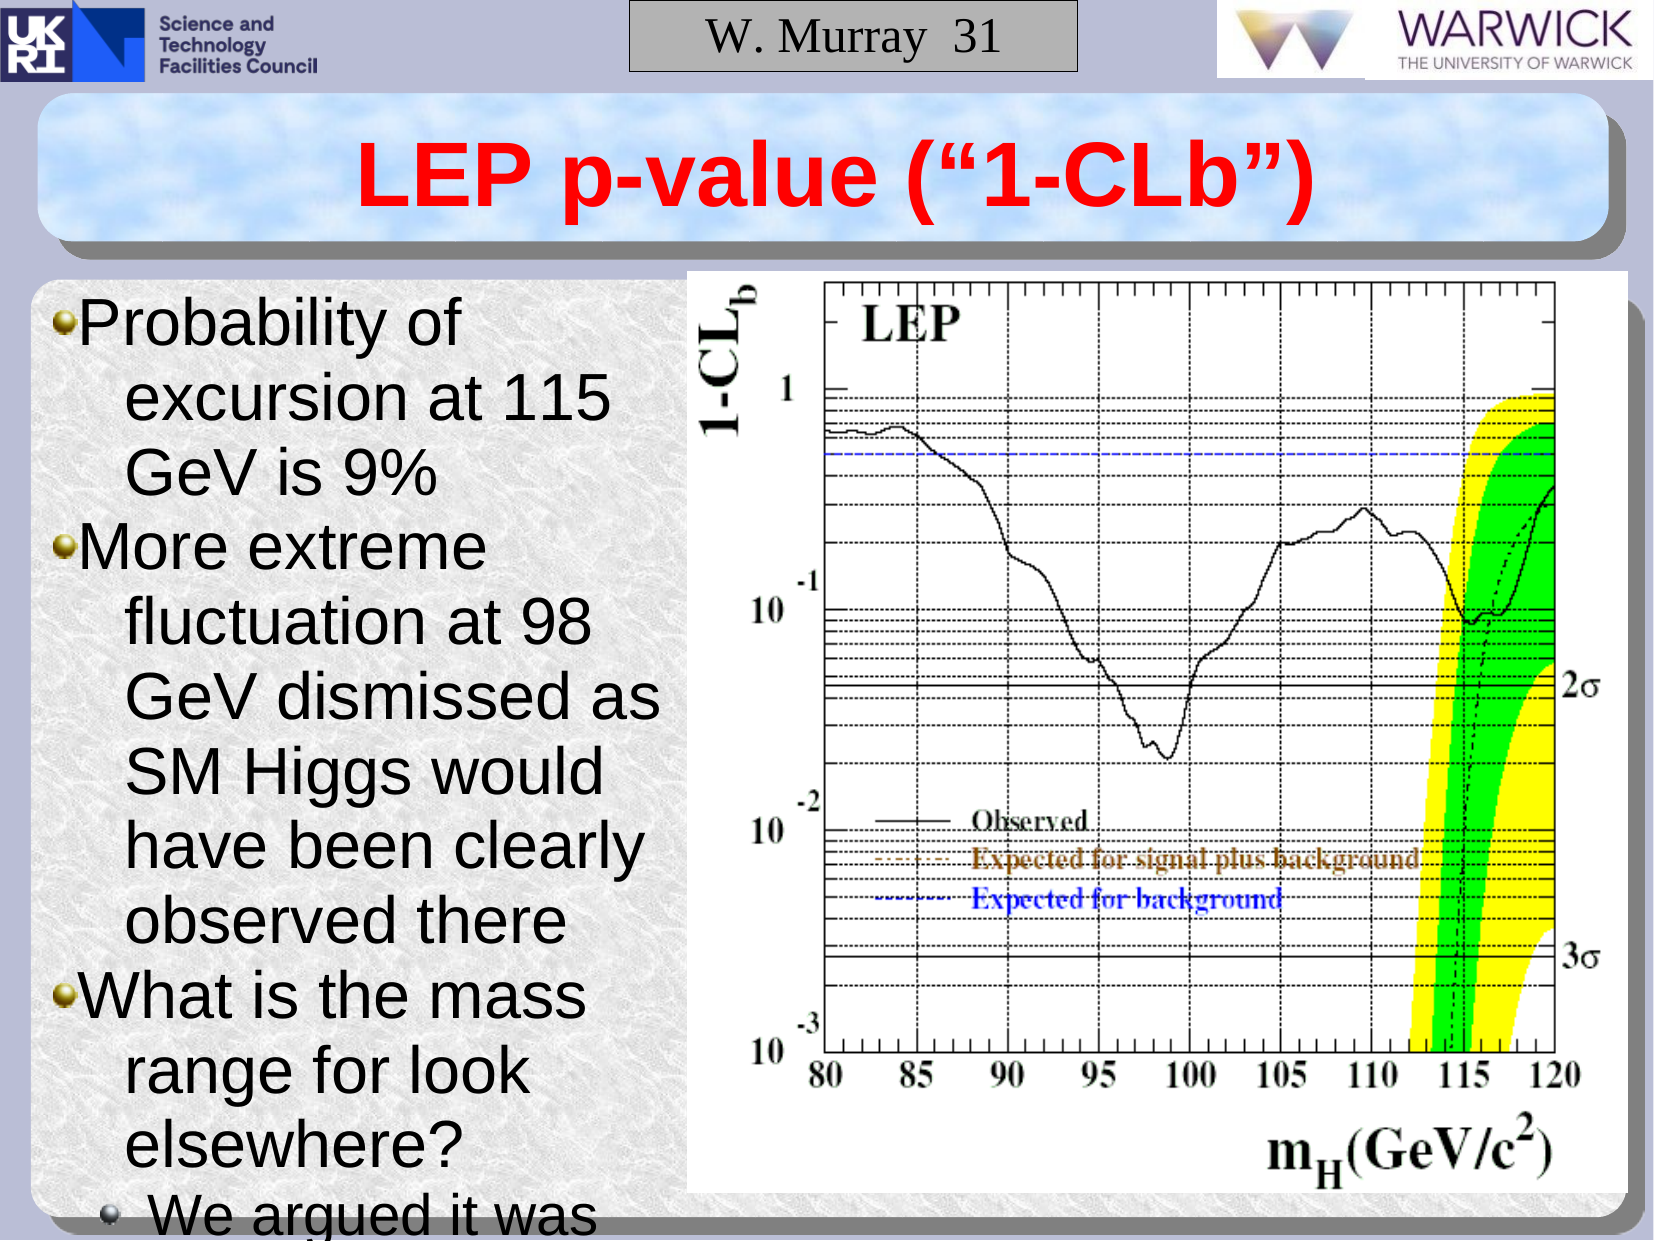

# LEP p-value (“1-CLb”)
Probability of excursion at 115 GeV is 9%
More extreme fluctuation at 98 GeV dismissed as SM Higgs would have been clearly observed there
What is the mass range for look elsewhere?
We argued it was very small